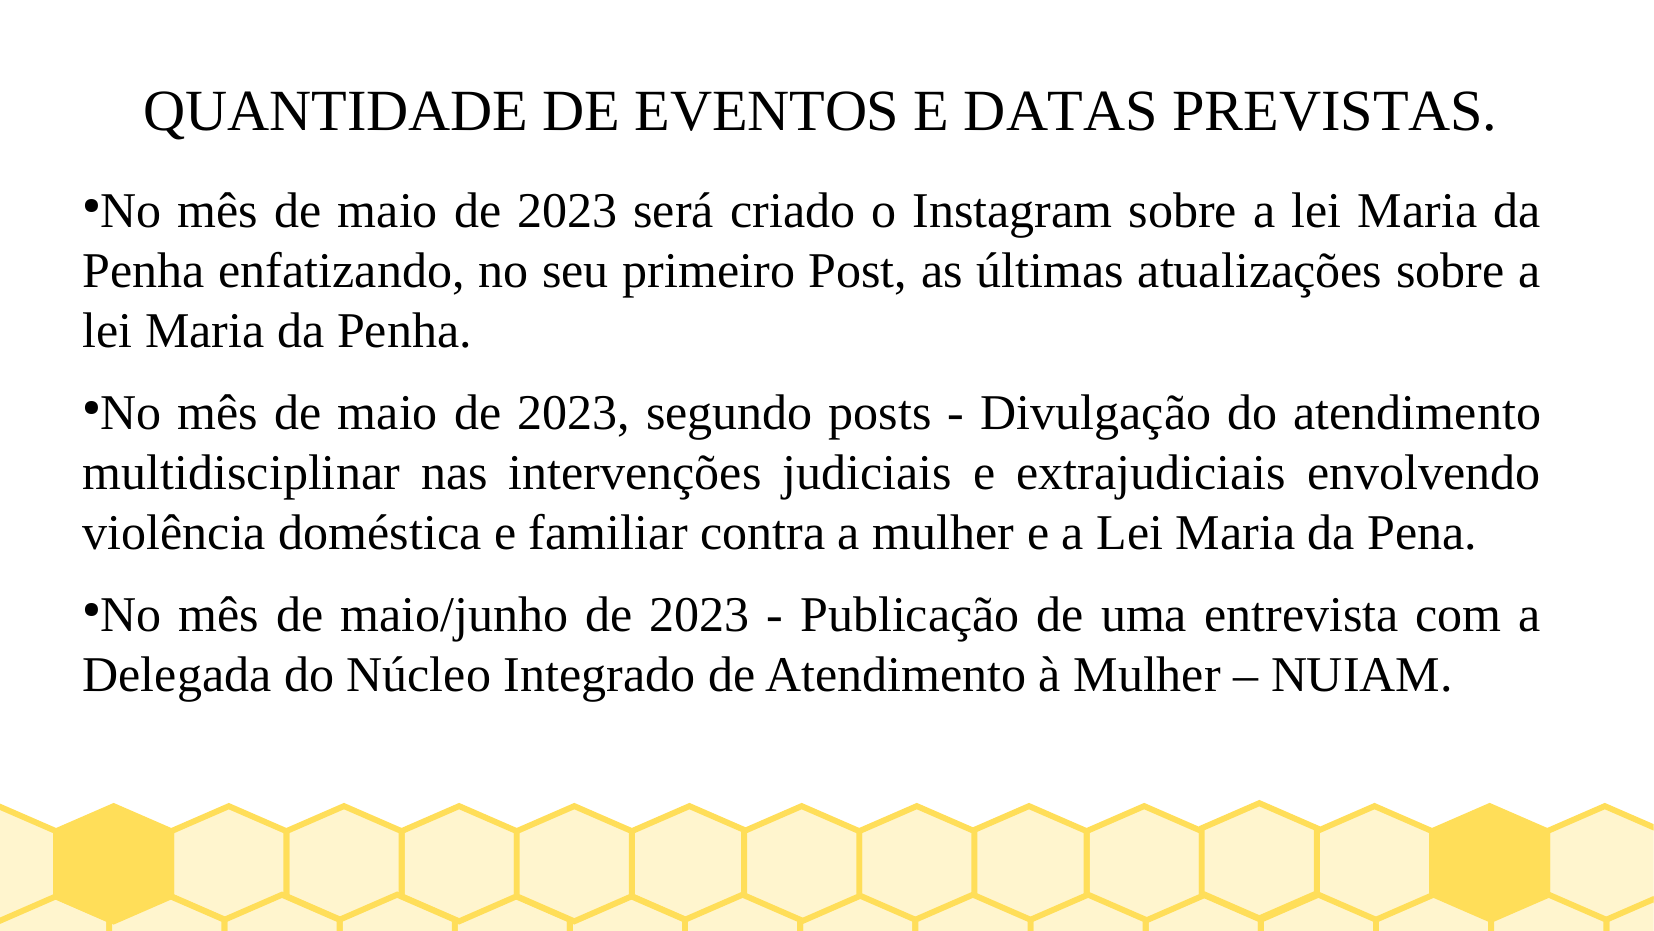

# QUANTIDADE DE EVENTOS E DATAS PREVISTAS.
No mês de maio de 2023 será criado o Instagram sobre a lei Maria da Penha enfatizando, no seu primeiro Post, as últimas atualizações sobre a lei Maria da Penha.
No mês de maio de 2023, segundo posts - Divulgação do atendimento multidisciplinar nas intervenções judiciais e extrajudiciais envolvendo violência doméstica e familiar contra a mulher e a Lei Maria da Pena.
No mês de maio/junho de 2023 - Publicação de uma entrevista com a Delegada do Núcleo Integrado de Atendimento à Mulher – NUIAM.